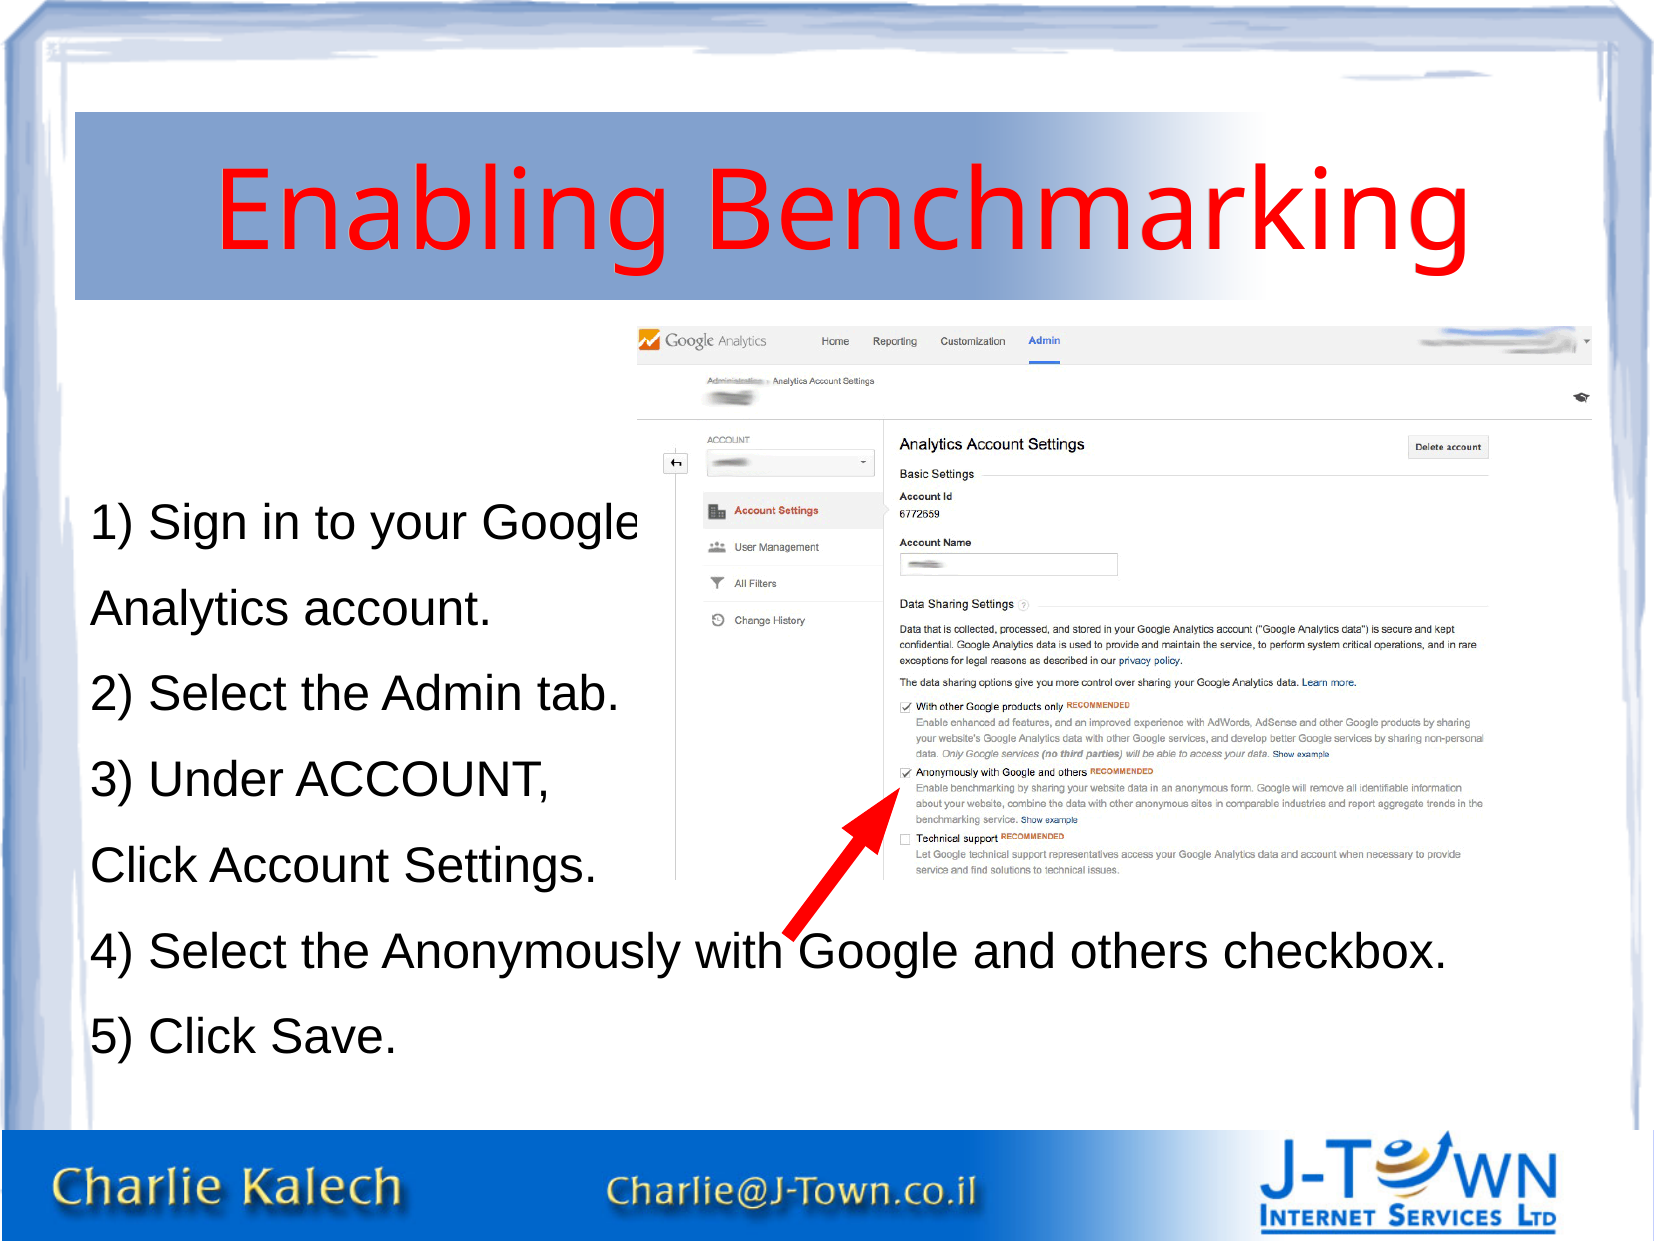

Enabling Benchmarking
1) Sign in to your Google
Analytics account.
2) Select the Admin tab.
3) Under ACCOUNT,
Click Account Settings.
4) Select the Anonymously with Google and others checkbox.
5) Click Save.